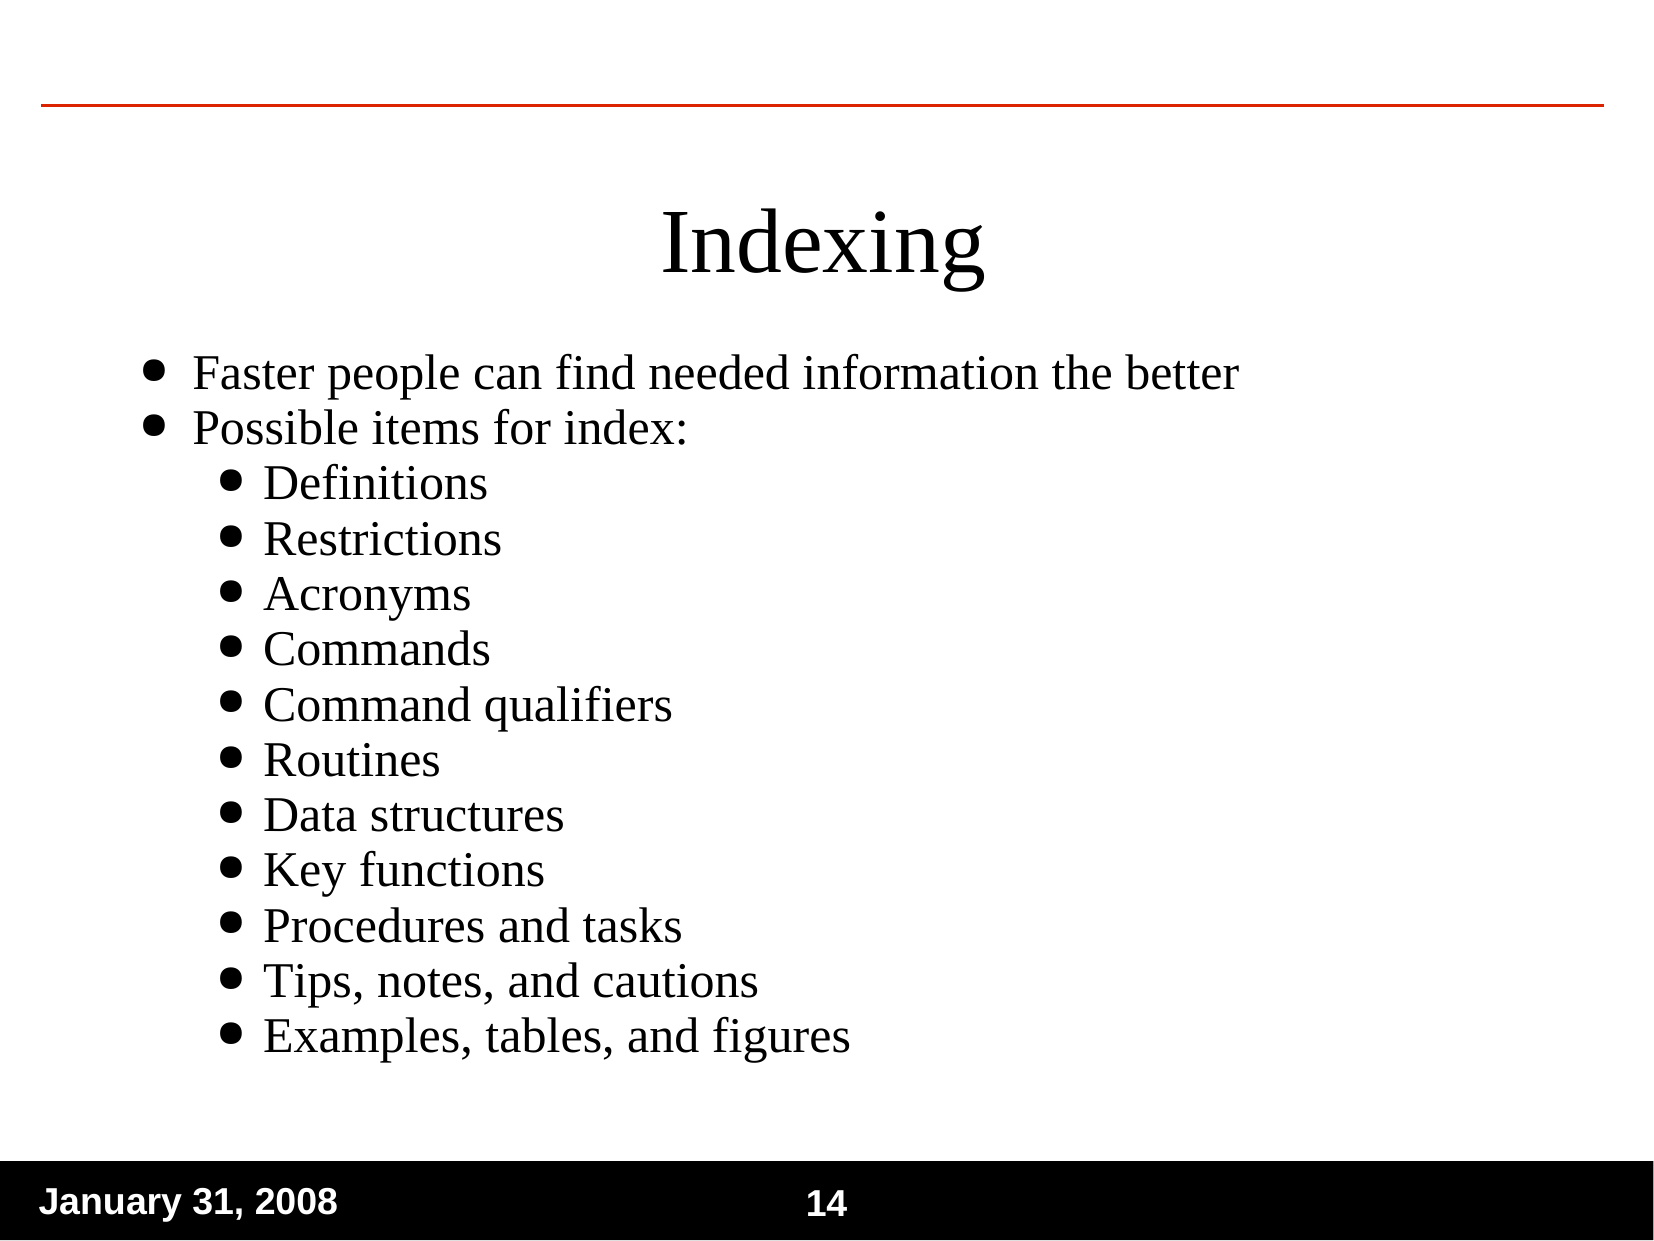

# Indexing
Faster people can find needed information the better
Possible items for index:
Definitions
Restrictions
Acronyms
Commands
Command qualifiers
Routines
Data structures
Key functions
Procedures and tasks
Tips, notes, and cautions
Examples, tables, and figures